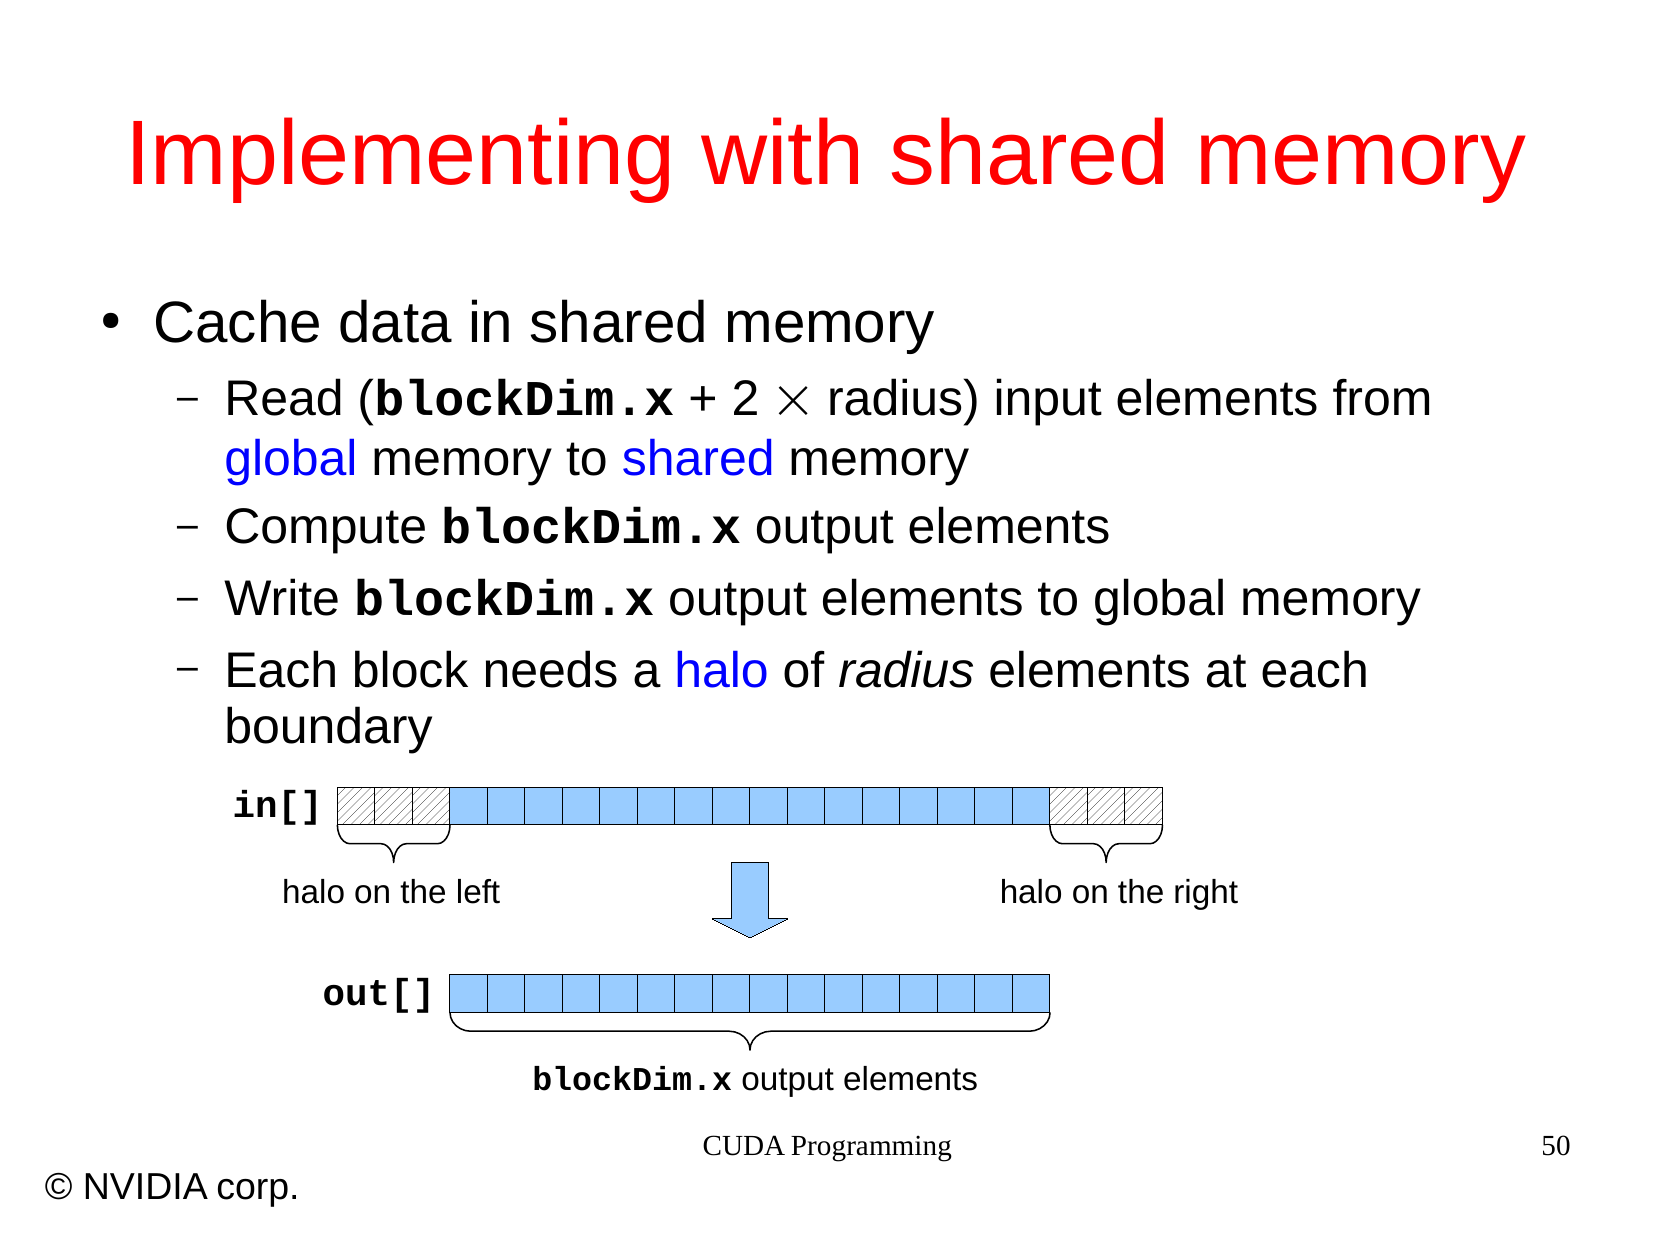

# Implementing with shared memory
Cache data in shared memory
Read (blockDim.x + 2 ´ radius) input elements from global memory to shared memory
Compute blockDim.x output elements
Write blockDim.x output elements to global memory
Each block needs a halo of radius elements at each boundary
in[]
halo on the left
halo on the right
out[]
blockDim.x output elements
CUDA Programming
50
© NVIDIA corp.